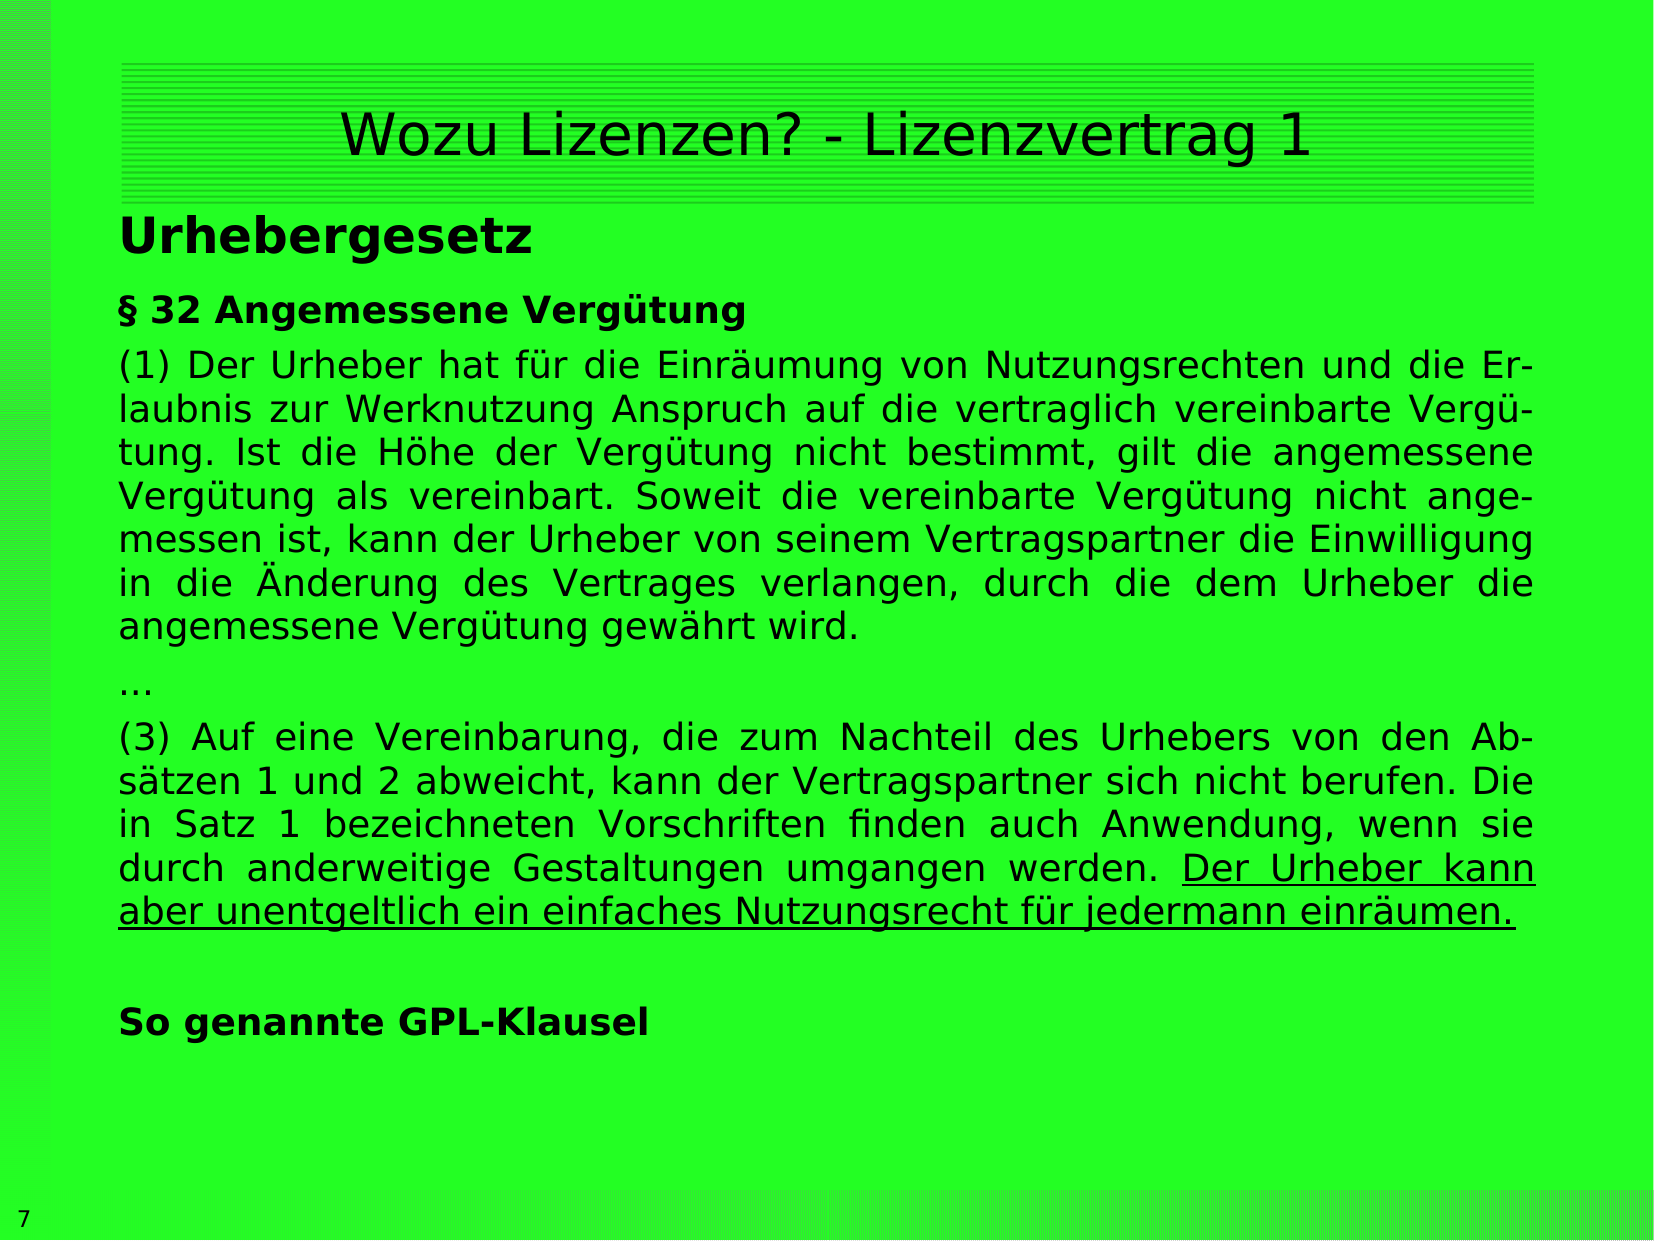

# Wozu Lizenzen? - Lizenzvertrag 1
Urhebergesetz
§ 32 Angemessene Vergütung
(1) Der Urheber hat für die Einräumung von Nutzungsrechten und die Er-laubnis zur Werknutzung Anspruch auf die vertraglich vereinbarte Vergü-tung. Ist die Höhe der Vergütung nicht bestimmt, gilt die angemessene Vergütung als vereinbart. Soweit die vereinbarte Vergütung nicht ange-messen ist, kann der Urheber von seinem Vertragspartner die Einwilligung in die Änderung des Vertrages verlangen, durch die dem Urheber die angemessene Vergütung gewährt wird.
...
(3) Auf eine Vereinbarung, die zum Nachteil des Urhebers von den Ab-sätzen 1 und 2 abweicht, kann der Vertragspartner sich nicht berufen. Die in Satz 1 bezeichneten Vorschriften finden auch Anwendung, wenn sie durch anderweitige Gestaltungen umgangen werden. Der Urheber kann aber unentgeltlich ein einfaches Nutzungsrecht für jedermann einräumen.
So genannte GPL-Klausel